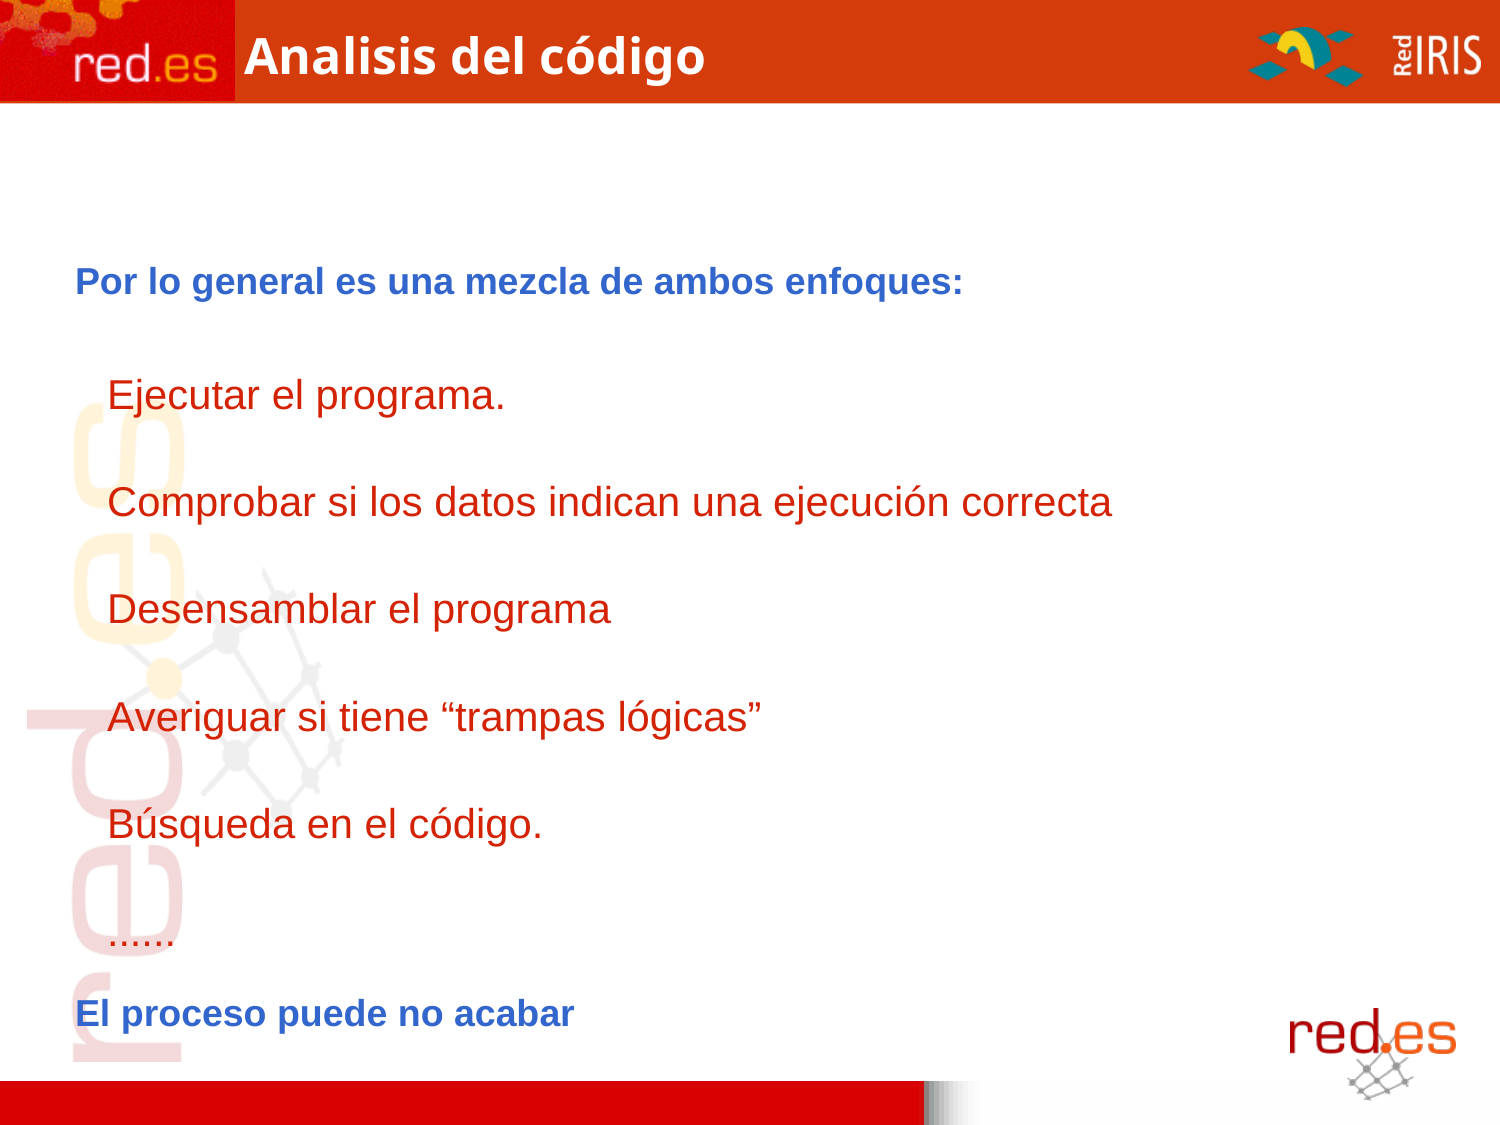

# Analisis del código
Por lo general es una mezcla de ambos enfoques:
Ejecutar el programa.
Comprobar si los datos indican una ejecución correcta
Desensamblar el programa
Averiguar si tiene “trampas lógicas”
Búsqueda en el código.
......
El proceso puede no acabar